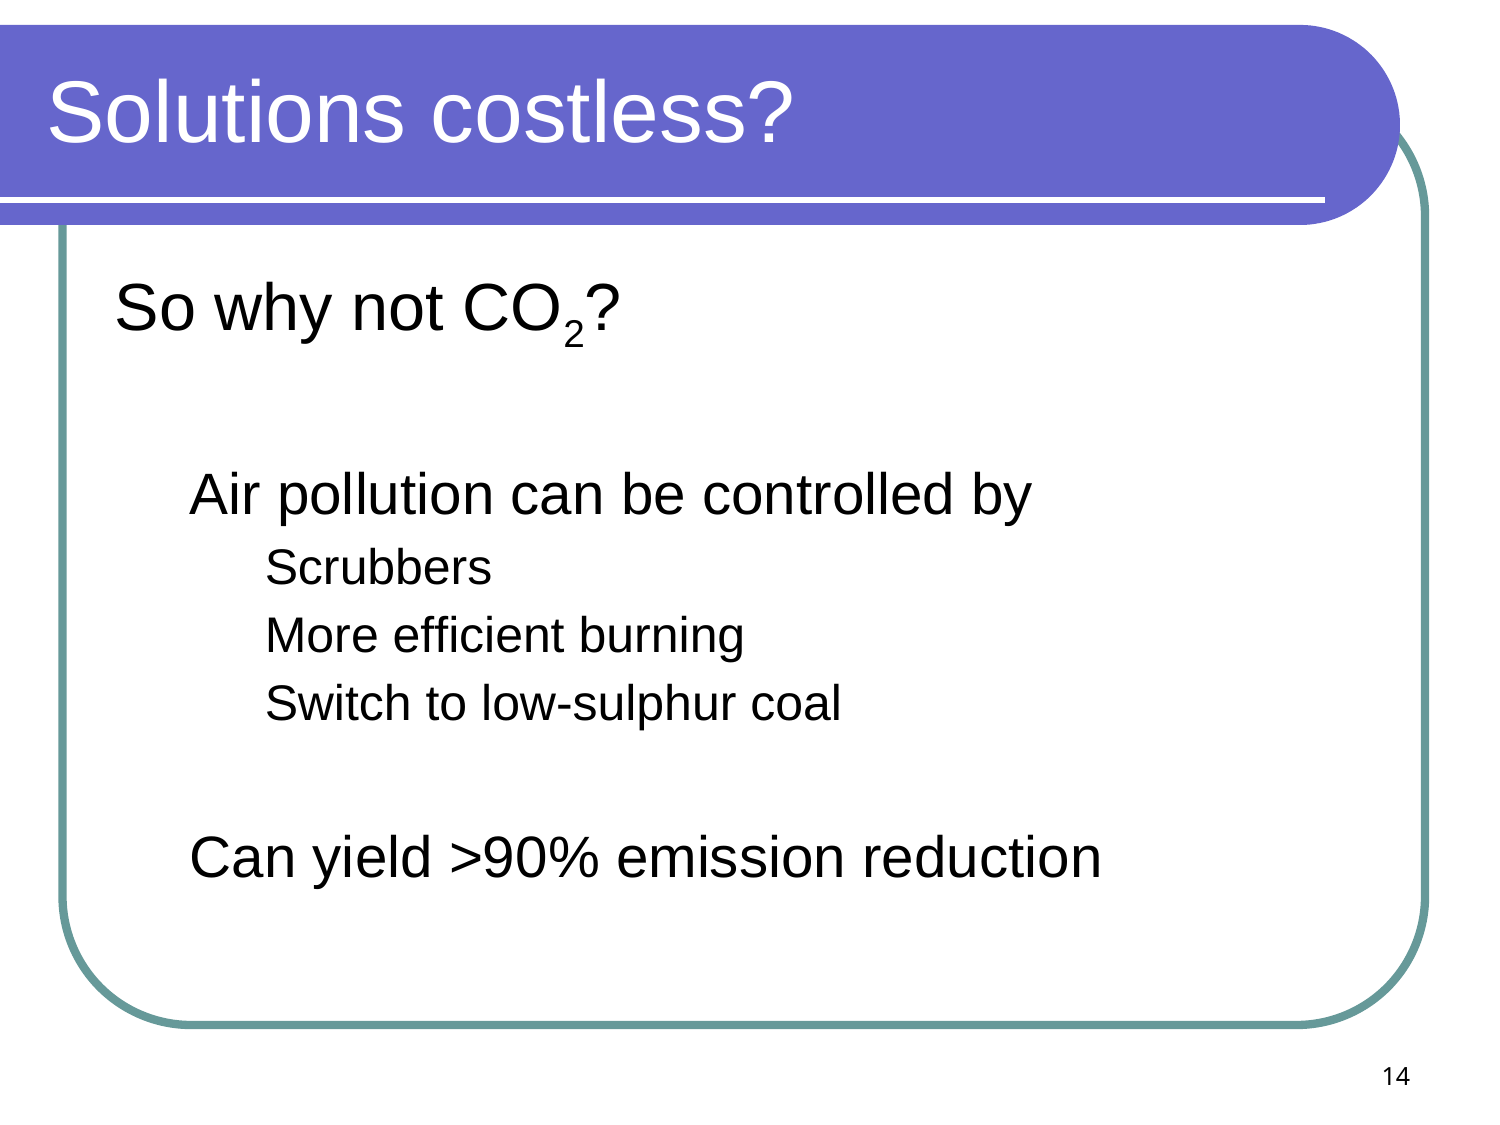

# Solutions costless?
So why not CO2?
Air pollution can be controlled by
Scrubbers
More efficient burning
Switch to low-sulphur coal
Can yield >90% emission reduction
14